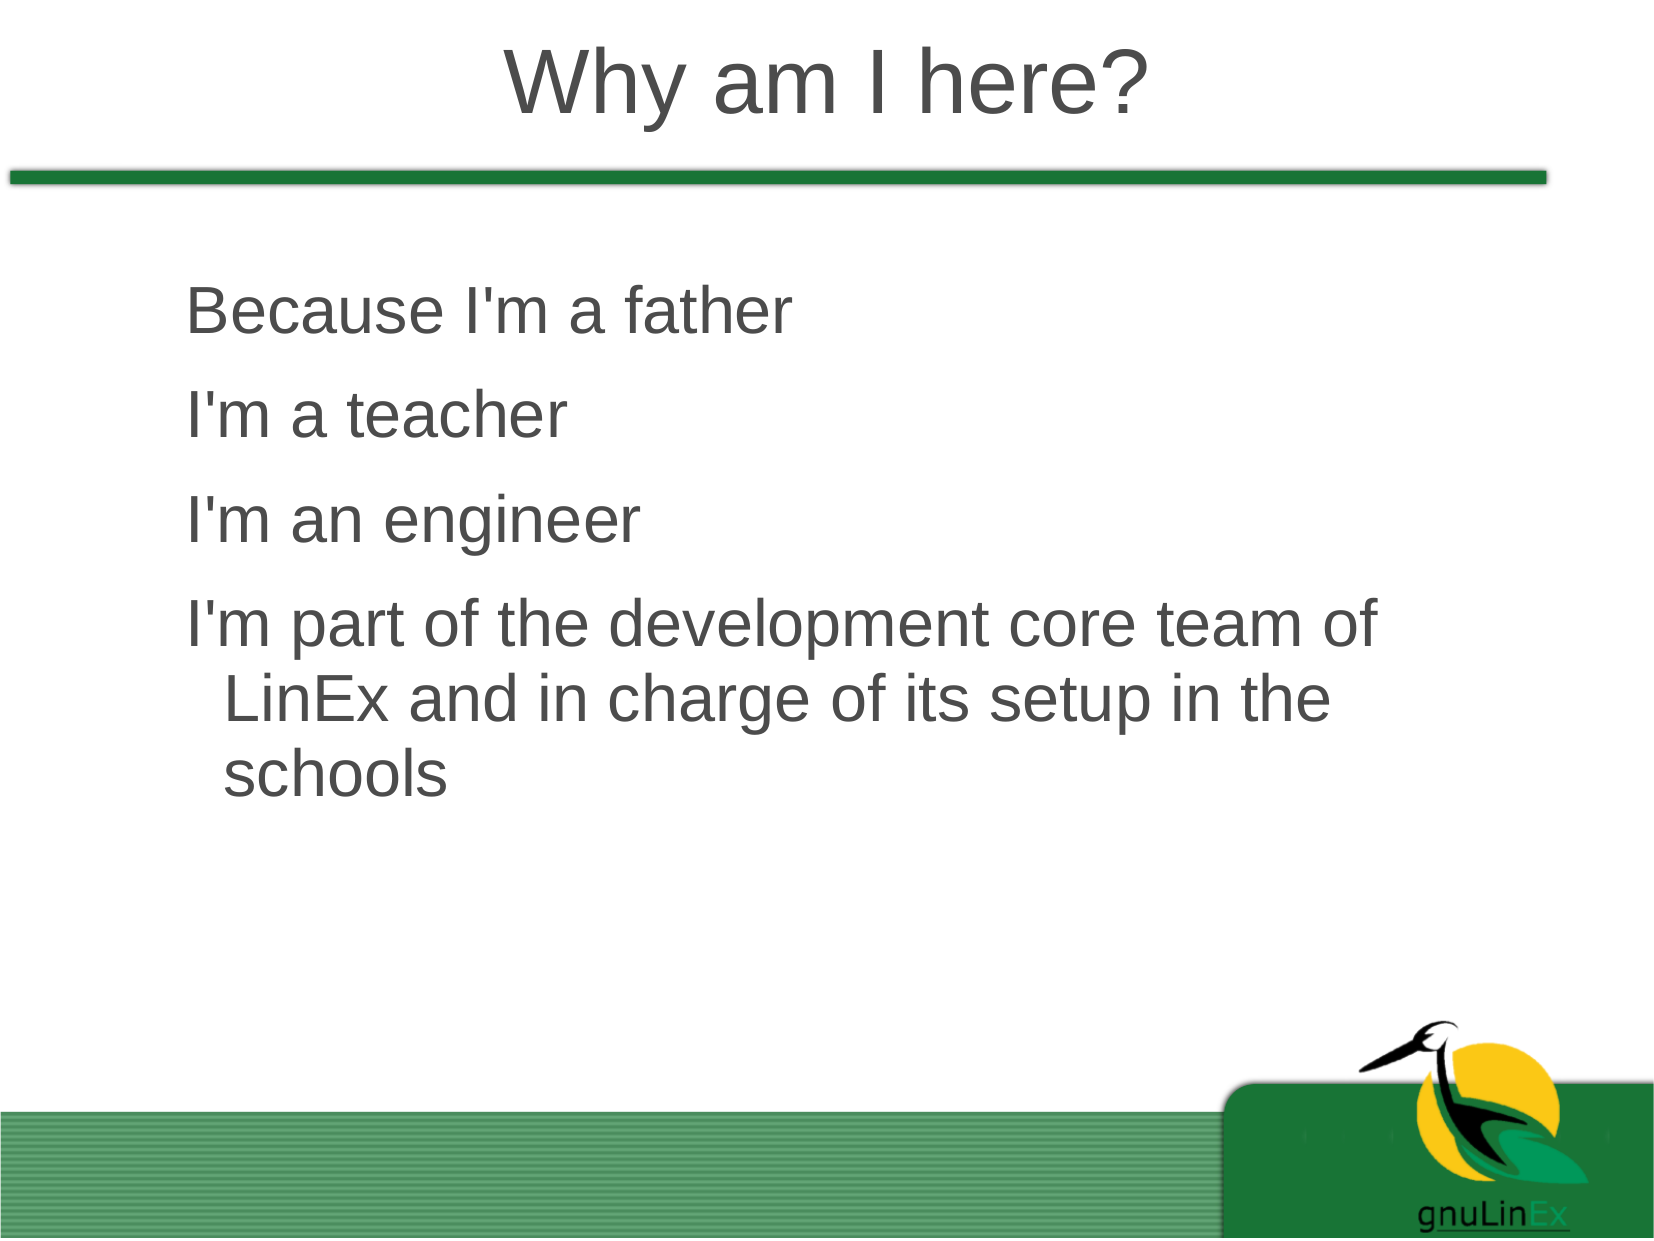

# Why am I here?
Because I'm a father
I'm a teacher
I'm an engineer
I'm part of the development core team of LinEx and in charge of its setup in the schools